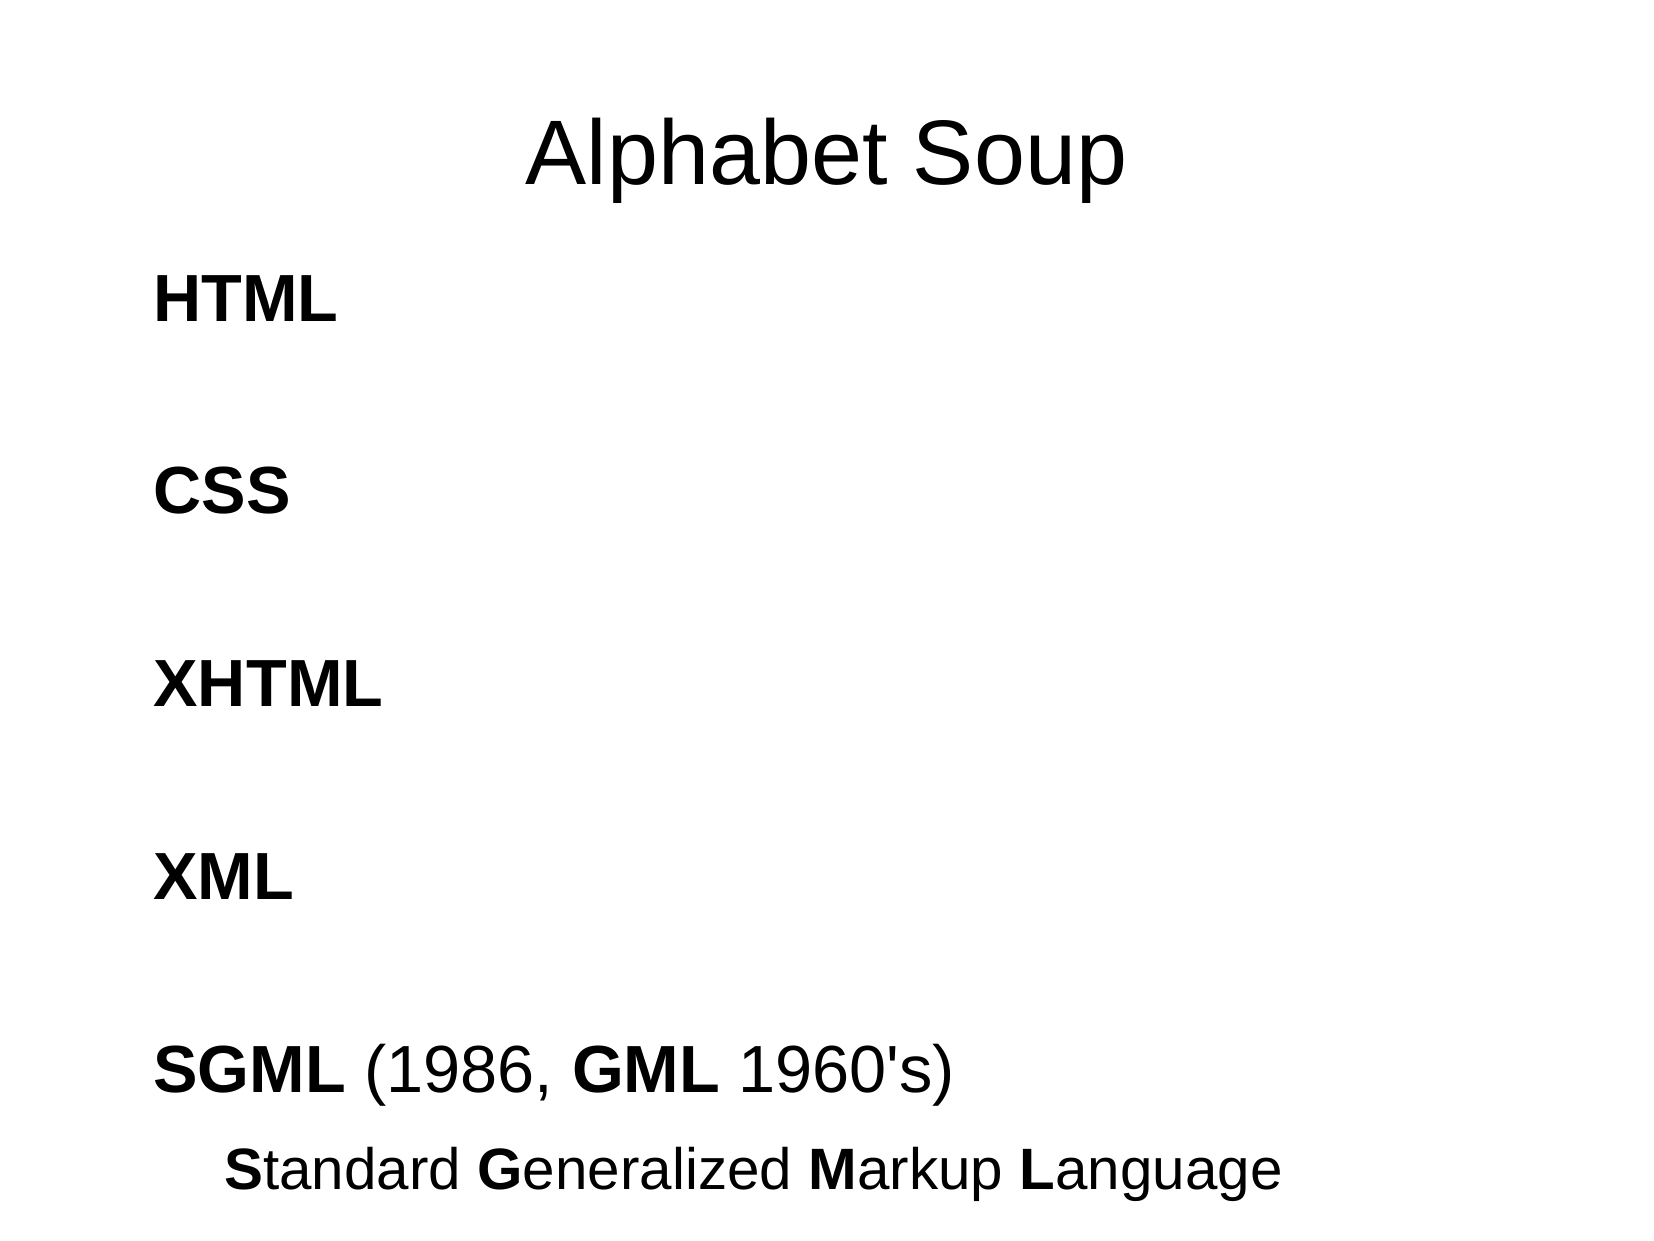

# Alphabet Soup
HTML
CSS
XHTML
XML
SGML (1986, GML 1960's)
Standard Generalized Markup Language